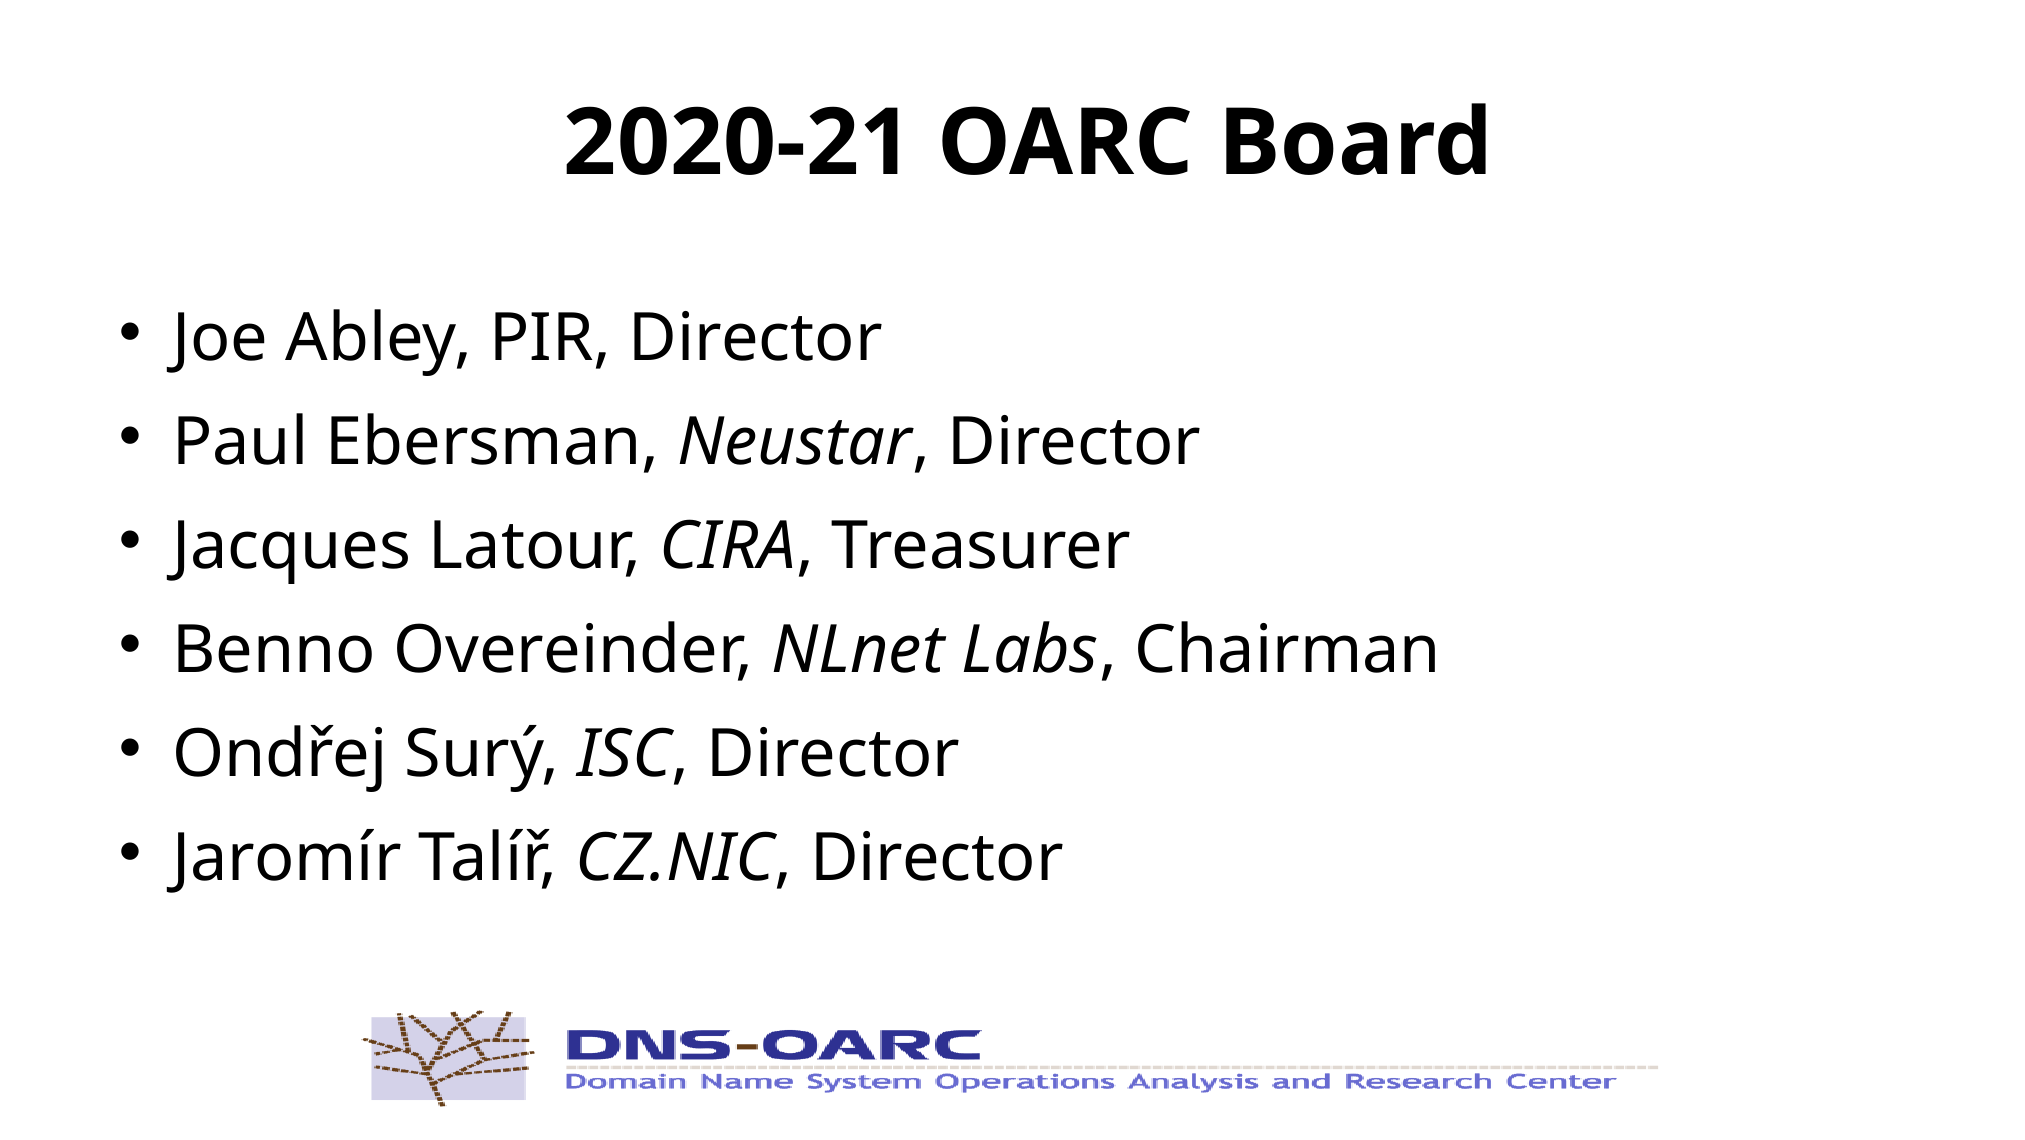

# 2020-21 OARC Board
Joe Abley, PIR, Director
Paul Ebersman, Neustar, Director
Jacques Latour, CIRA, Treasurer
Benno Overeinder, NLnet Labs, Chairman
Ondřej Surý, ISC, Director
Jaromír Talíř, CZ.NIC, Director